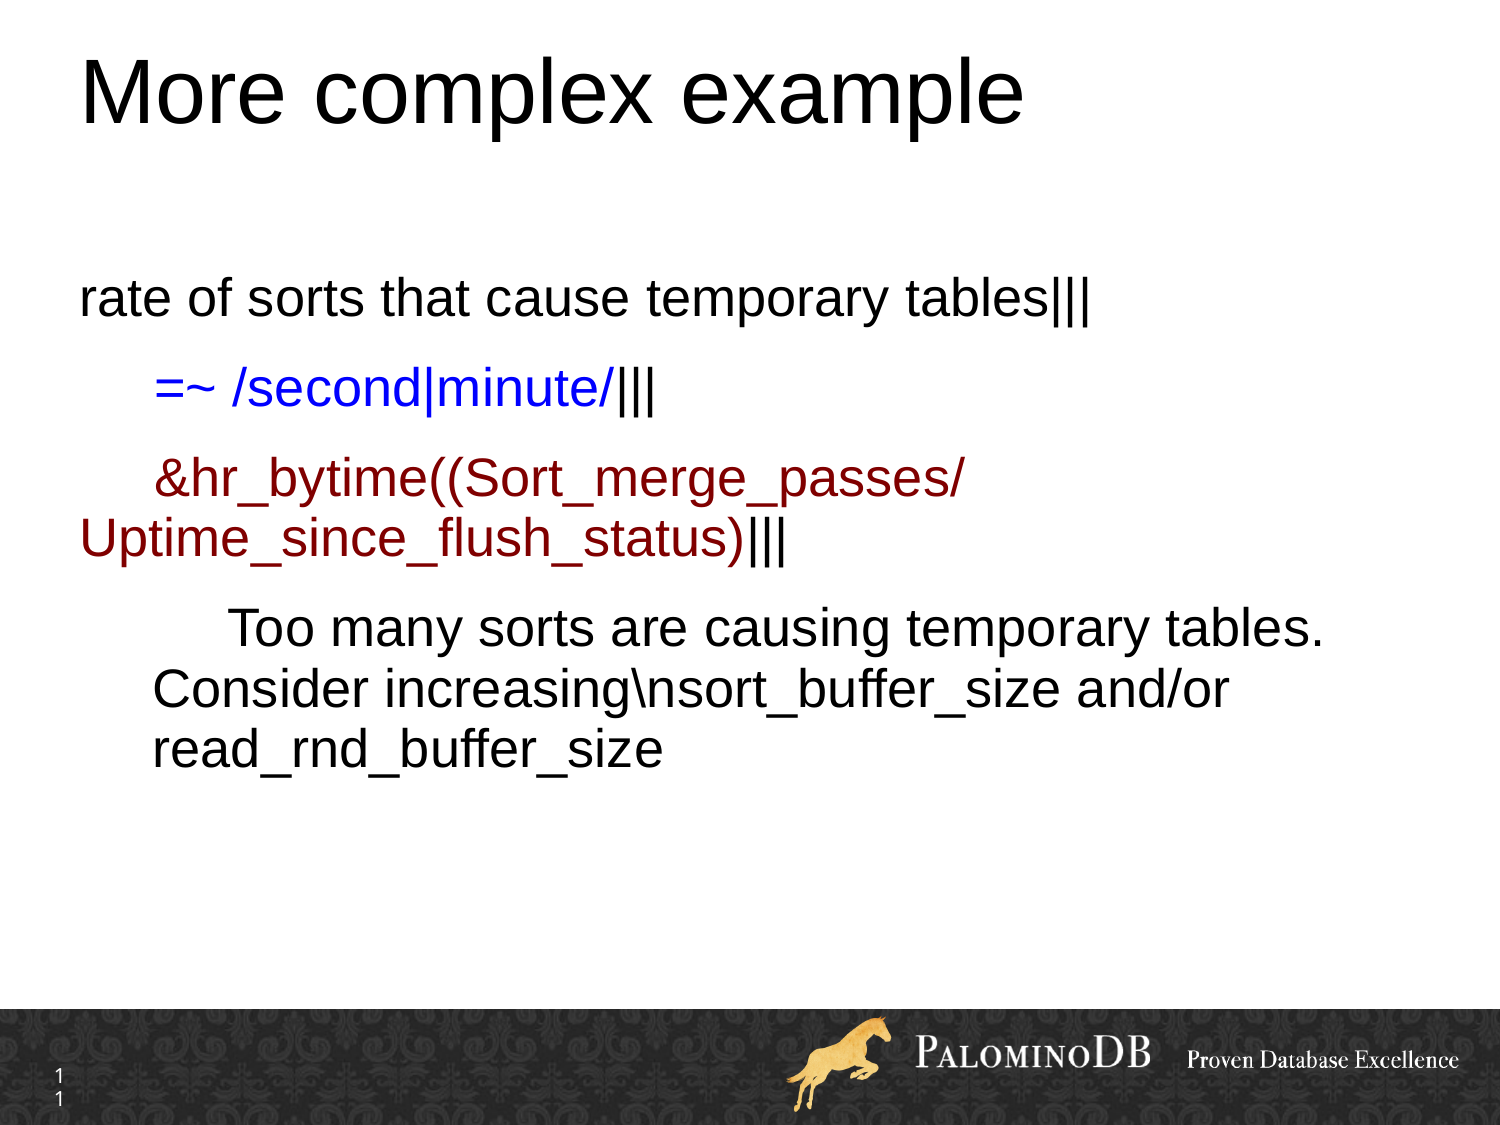

# More complex example
rate of sorts that cause temporary tables|||
=~ /second|minute/|||
&hr_bytime((Sort_merge_passes/Uptime_since_flush_status)|||
Too many sorts are causing temporary tables. Consider increasing\nsort_buffer_size and/or read_rnd_buffer_size